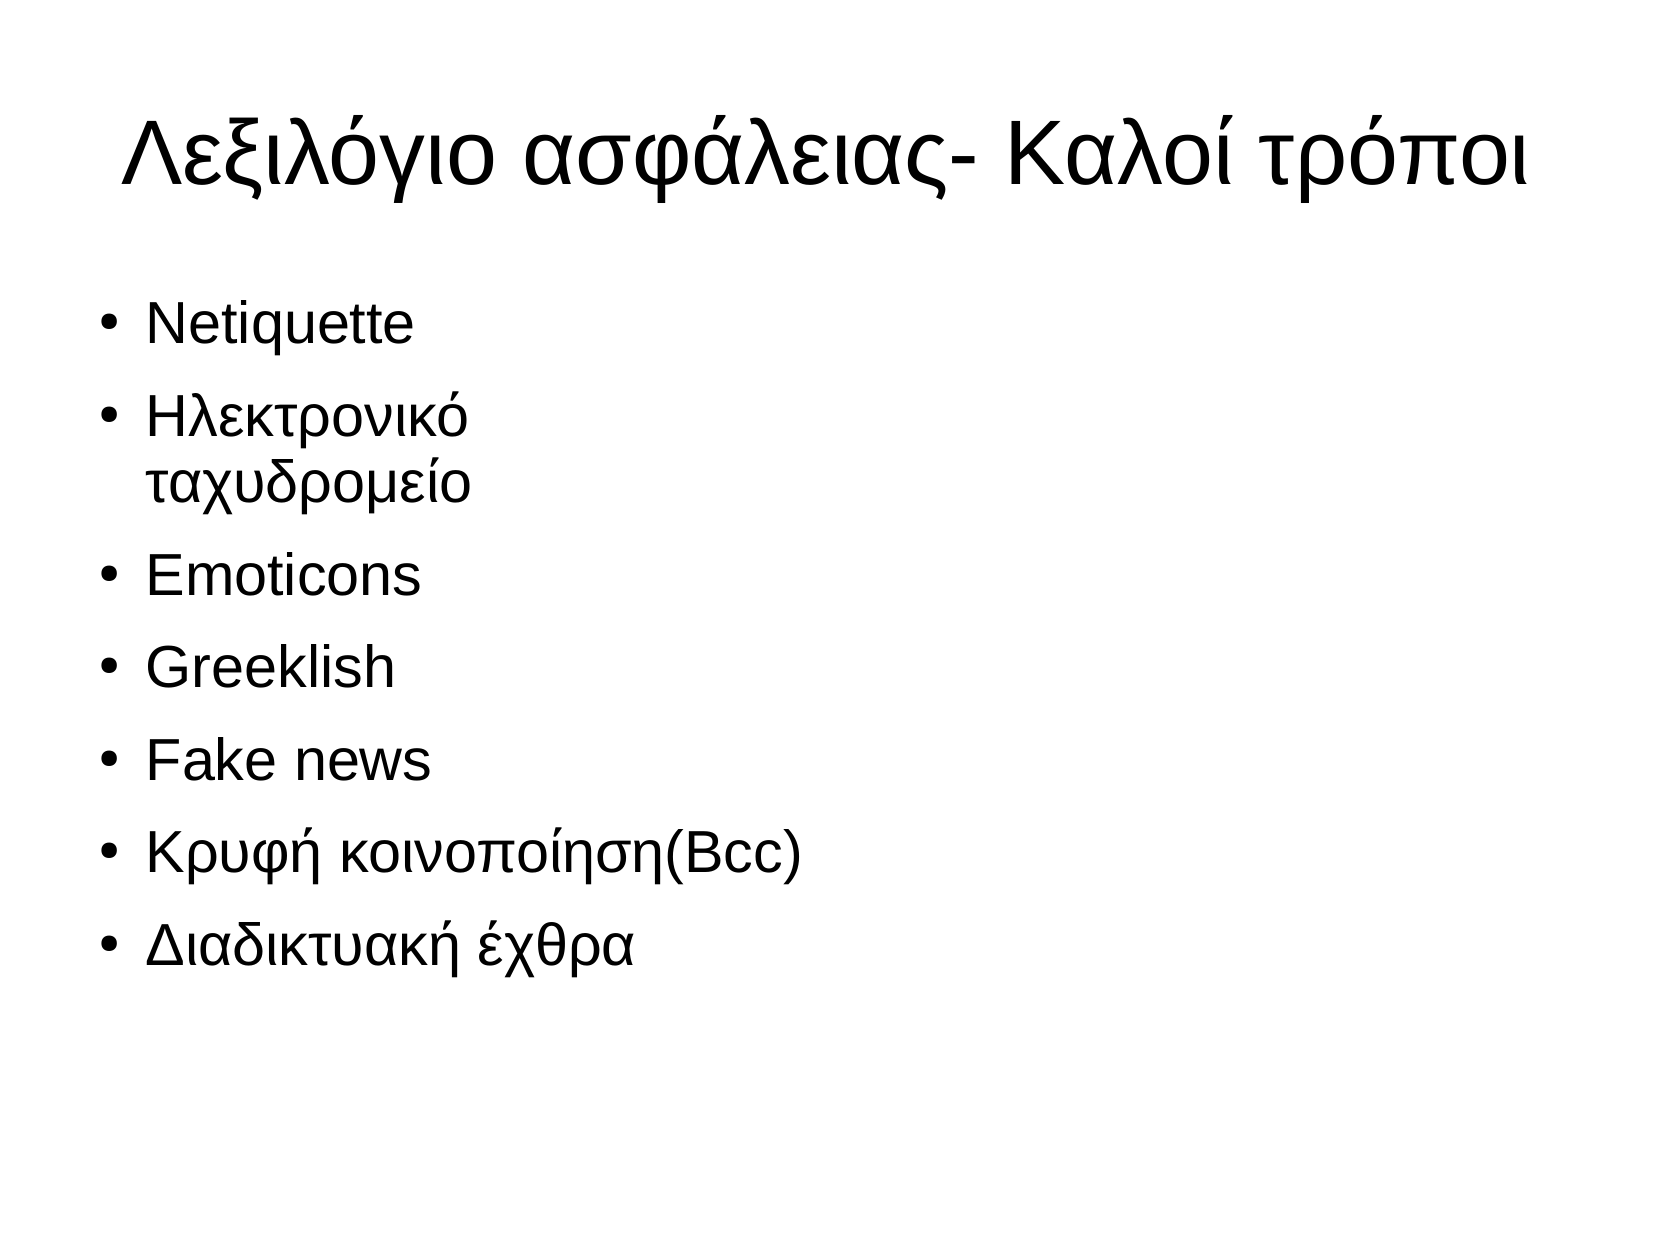

# Λεξιλόγιο ασφάλειας- Καλοί τρόποι
Netiquette
Ηλεκτρονικό ταχυδρομείο
Emoticons
Greeklish
Fake news
Κρυφή κοινοποίηση(Βcc)
Διαδικτυακή έχθρα